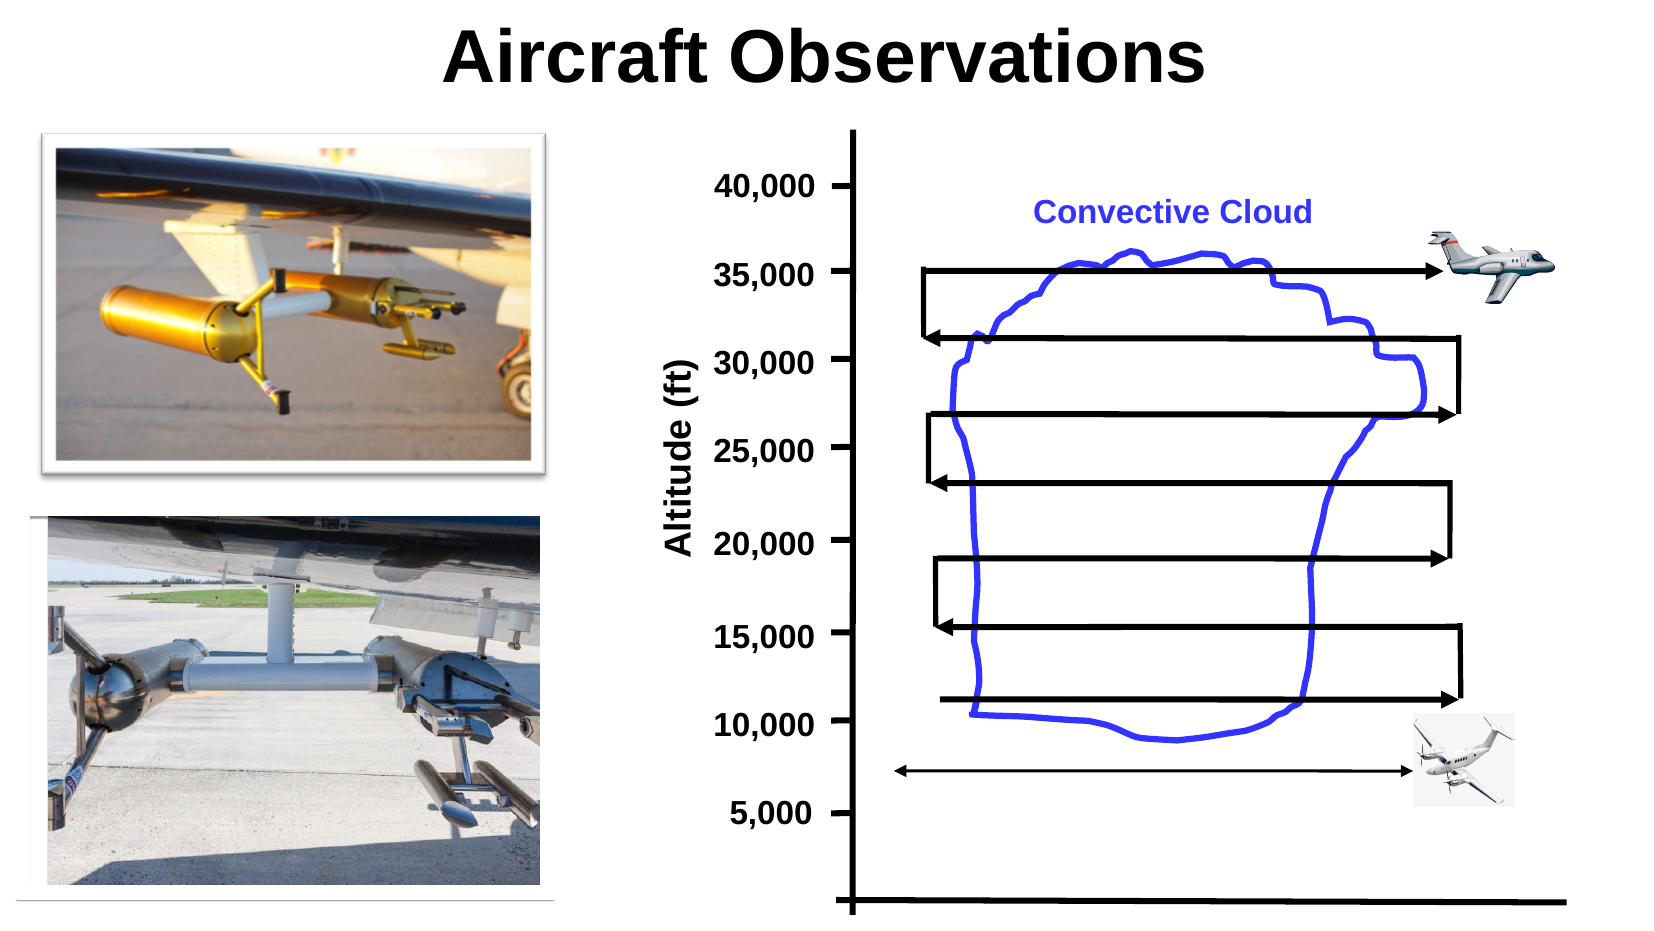

Aircraft Observations
40,000
Convective Cloud
35,000
30,000
Altitude (ft)
25,000
20,000
15,000
10,000
5,000